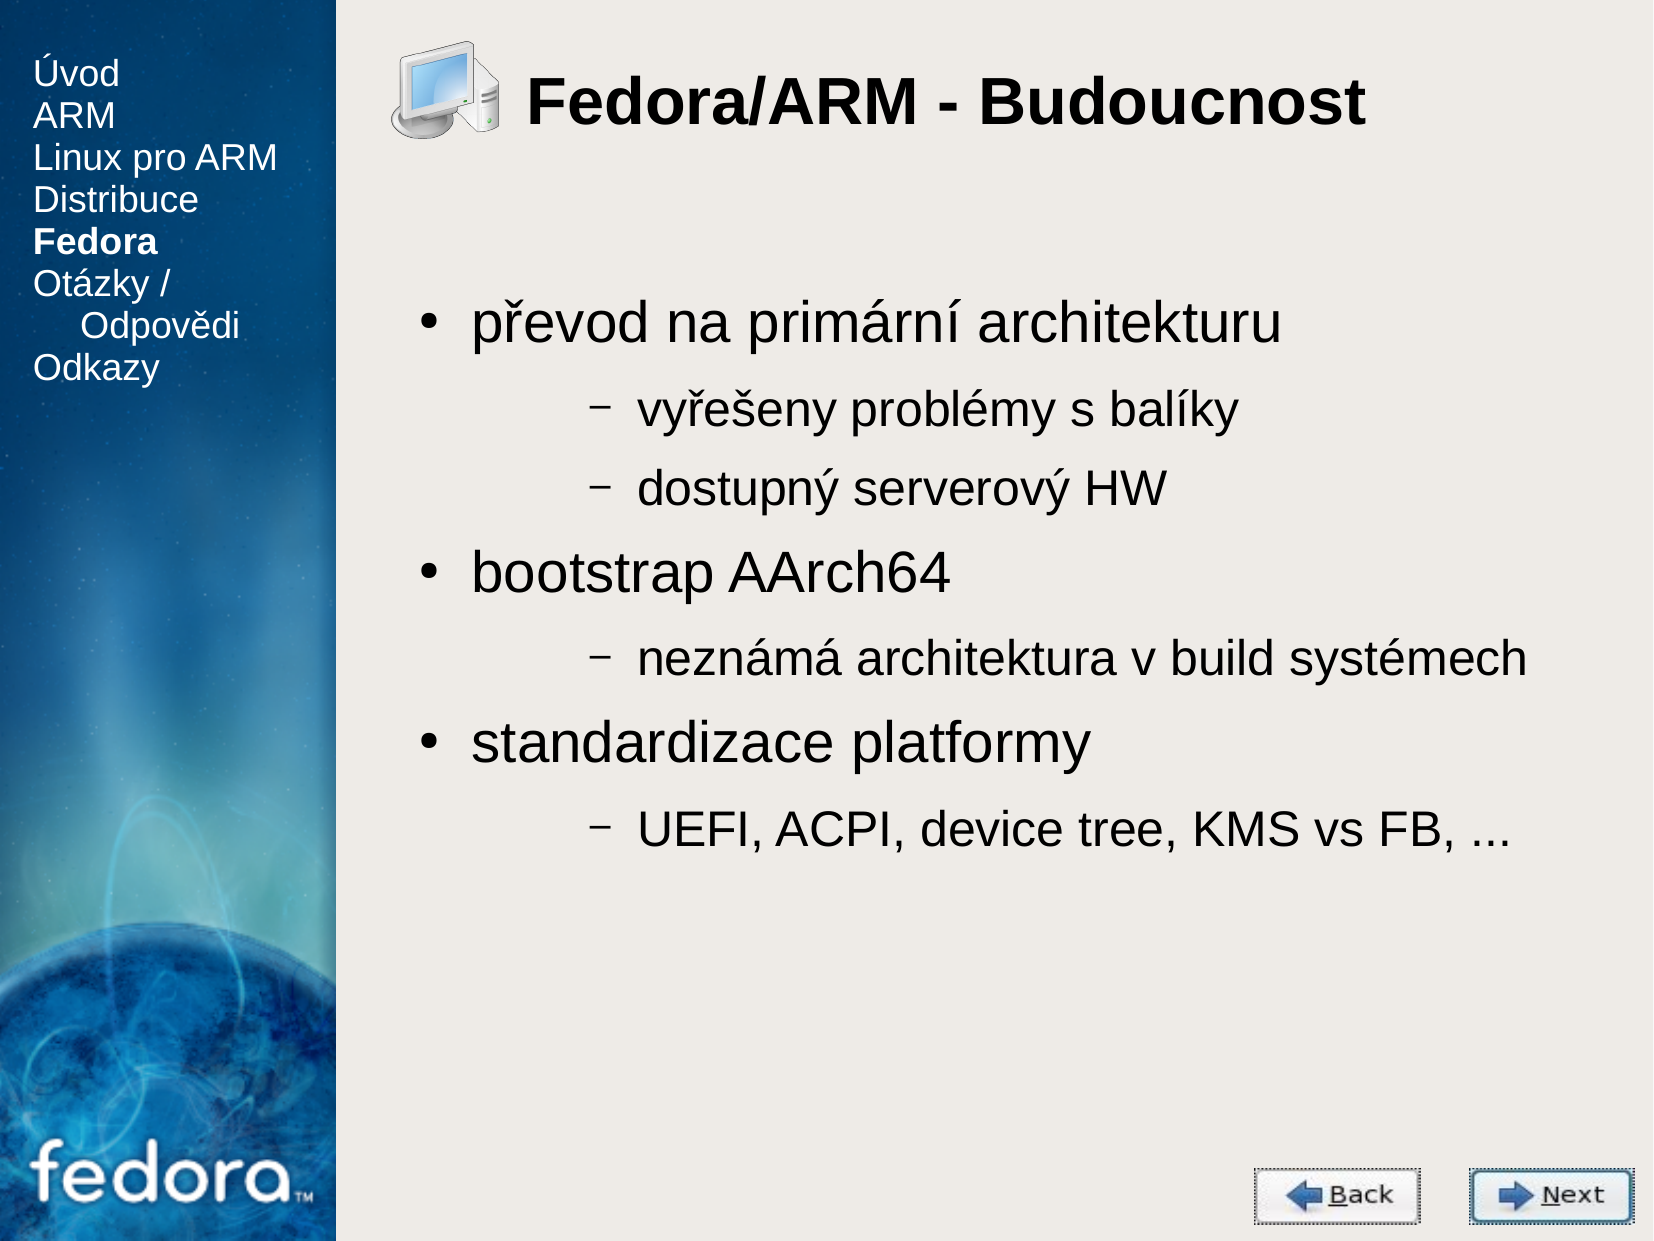

Úvod
ARM
Linux pro ARM
Distribuce
Fedora
Otázky / Odpovědi
Odkazy
# Agenda
Fedora/ARM - Budoucnost
převod na primární architekturu
vyřešeny problémy s balíky
dostupný serverový HW
bootstrap AArch64
neznámá architektura v build systémech
standardizace platformy
UEFI, ACPI, device tree, KMS vs FB, ...